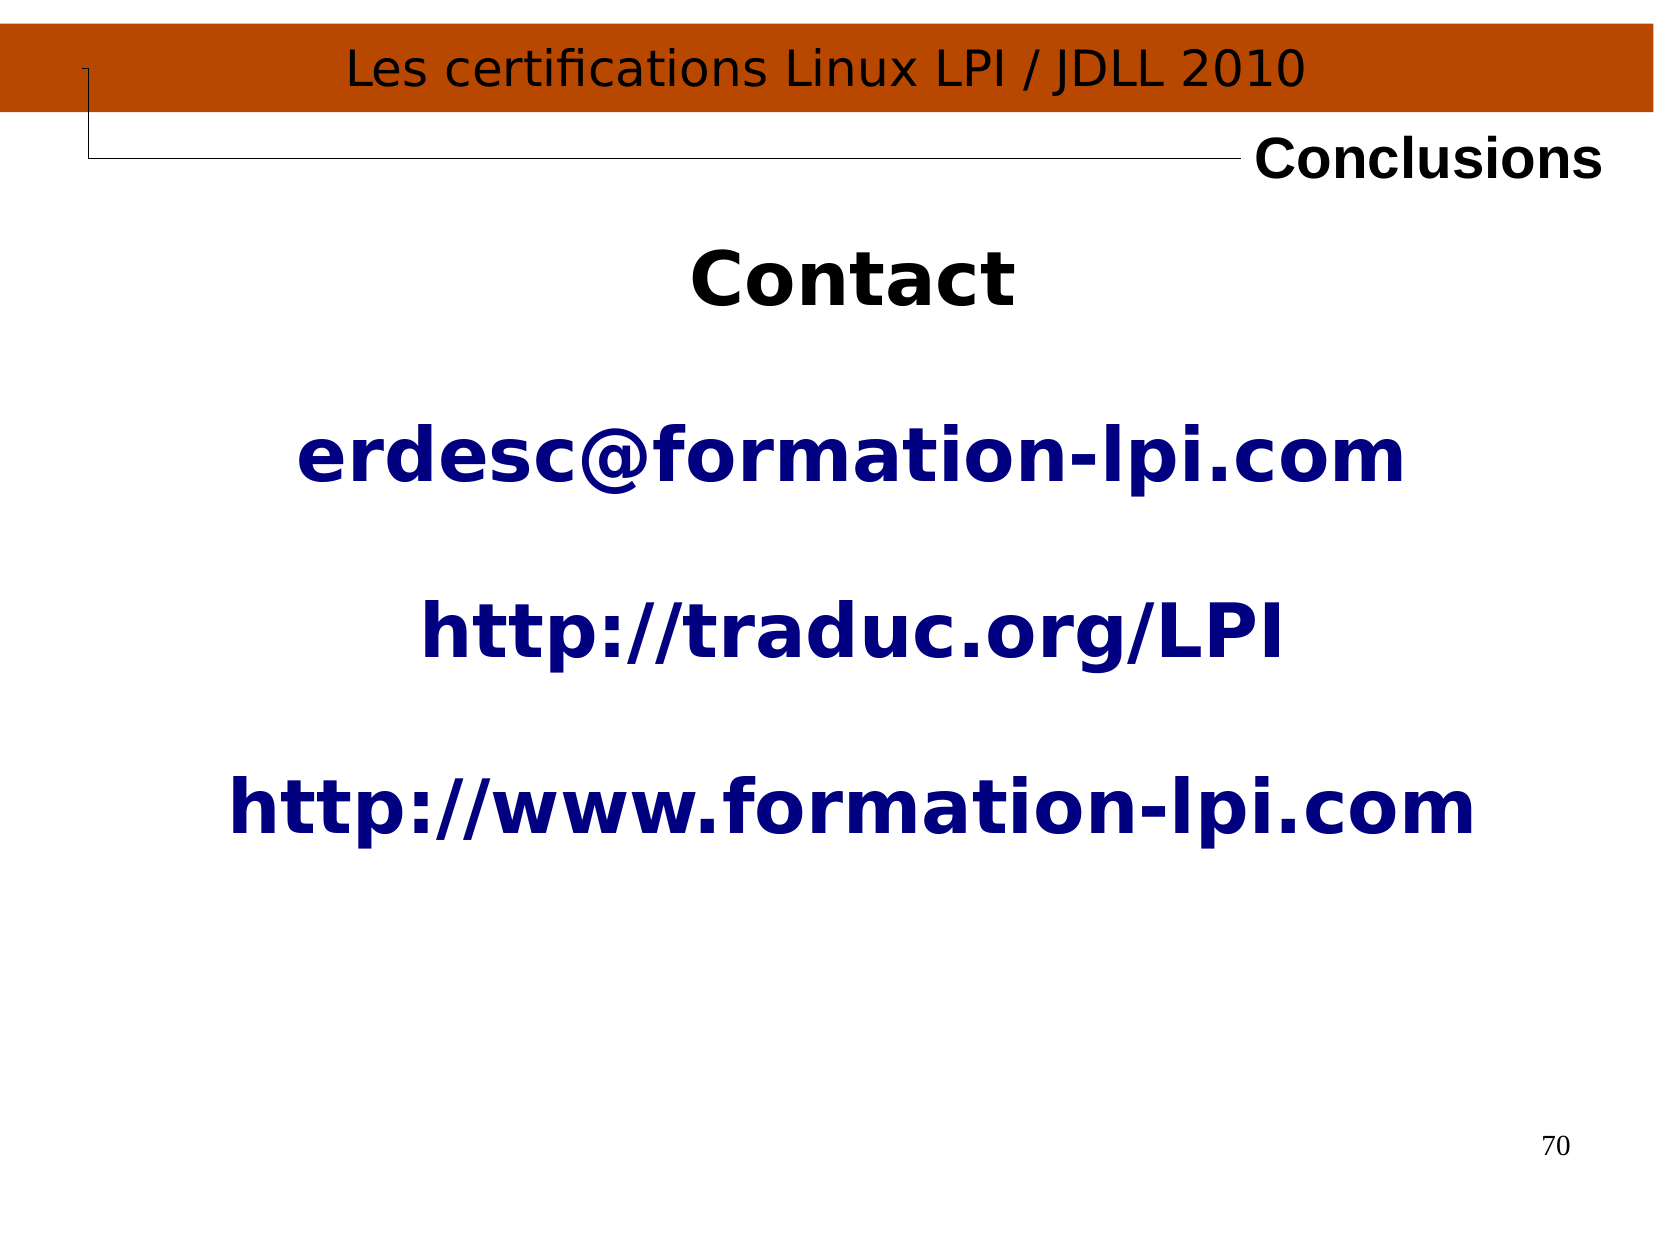

# Les certifications Linux LPI / JDLL 2010
Conclusions
Contact
erdesc@formation-lpi.com
http://traduc.org/LPI
http://www.formation-lpi.com
70